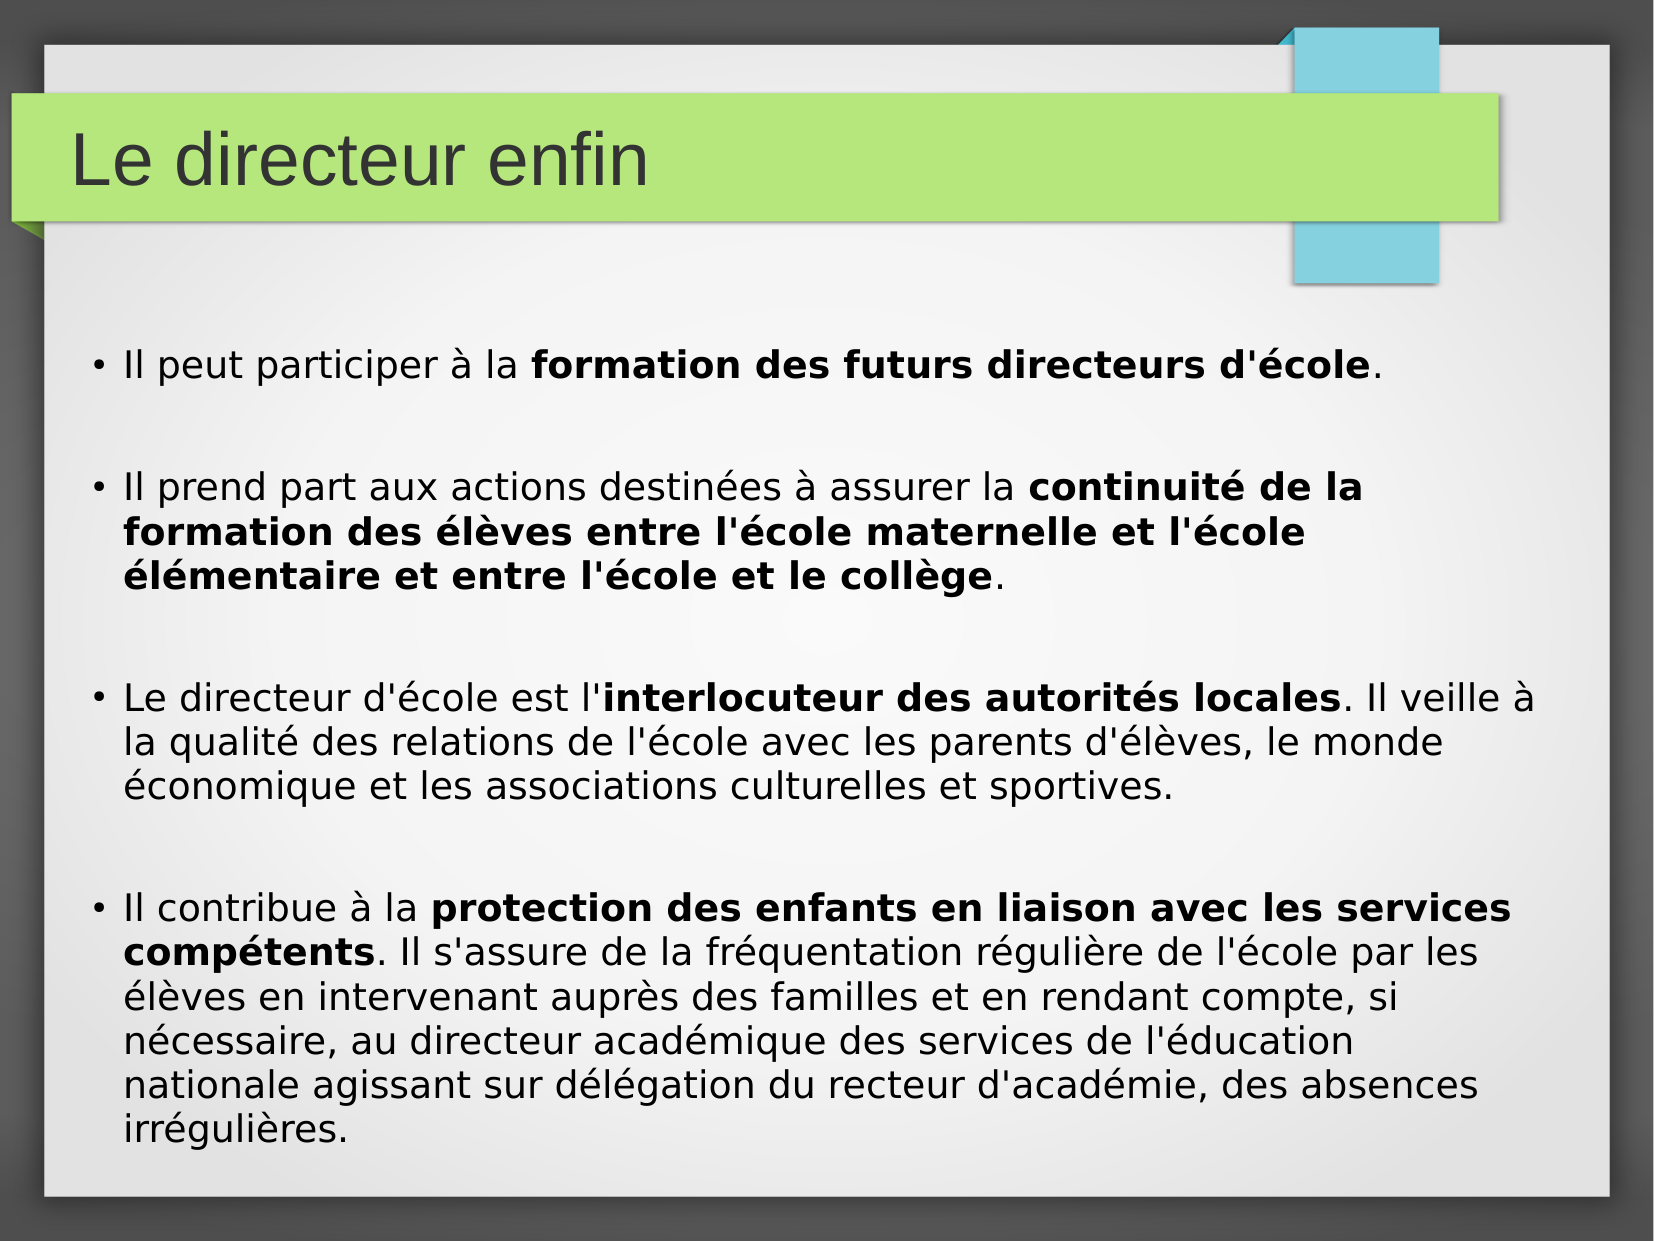

# Le directeur enfin
Il peut participer à la formation des futurs directeurs d'école.
Il prend part aux actions destinées à assurer la continuité de la formation des élèves entre l'école maternelle et l'école élémentaire et entre l'école et le collège.
Le directeur d'école est l'interlocuteur des autorités locales. Il veille à la qualité des relations de l'école avec les parents d'élèves, le monde économique et les associations culturelles et sportives.
Il contribue à la protection des enfants en liaison avec les services compétents. Il s'assure de la fréquentation régulière de l'école par les élèves en intervenant auprès des familles et en rendant compte, si nécessaire, au directeur académique des services de l'éducation nationale agissant sur délégation du recteur d'académie, des absences irrégulières.